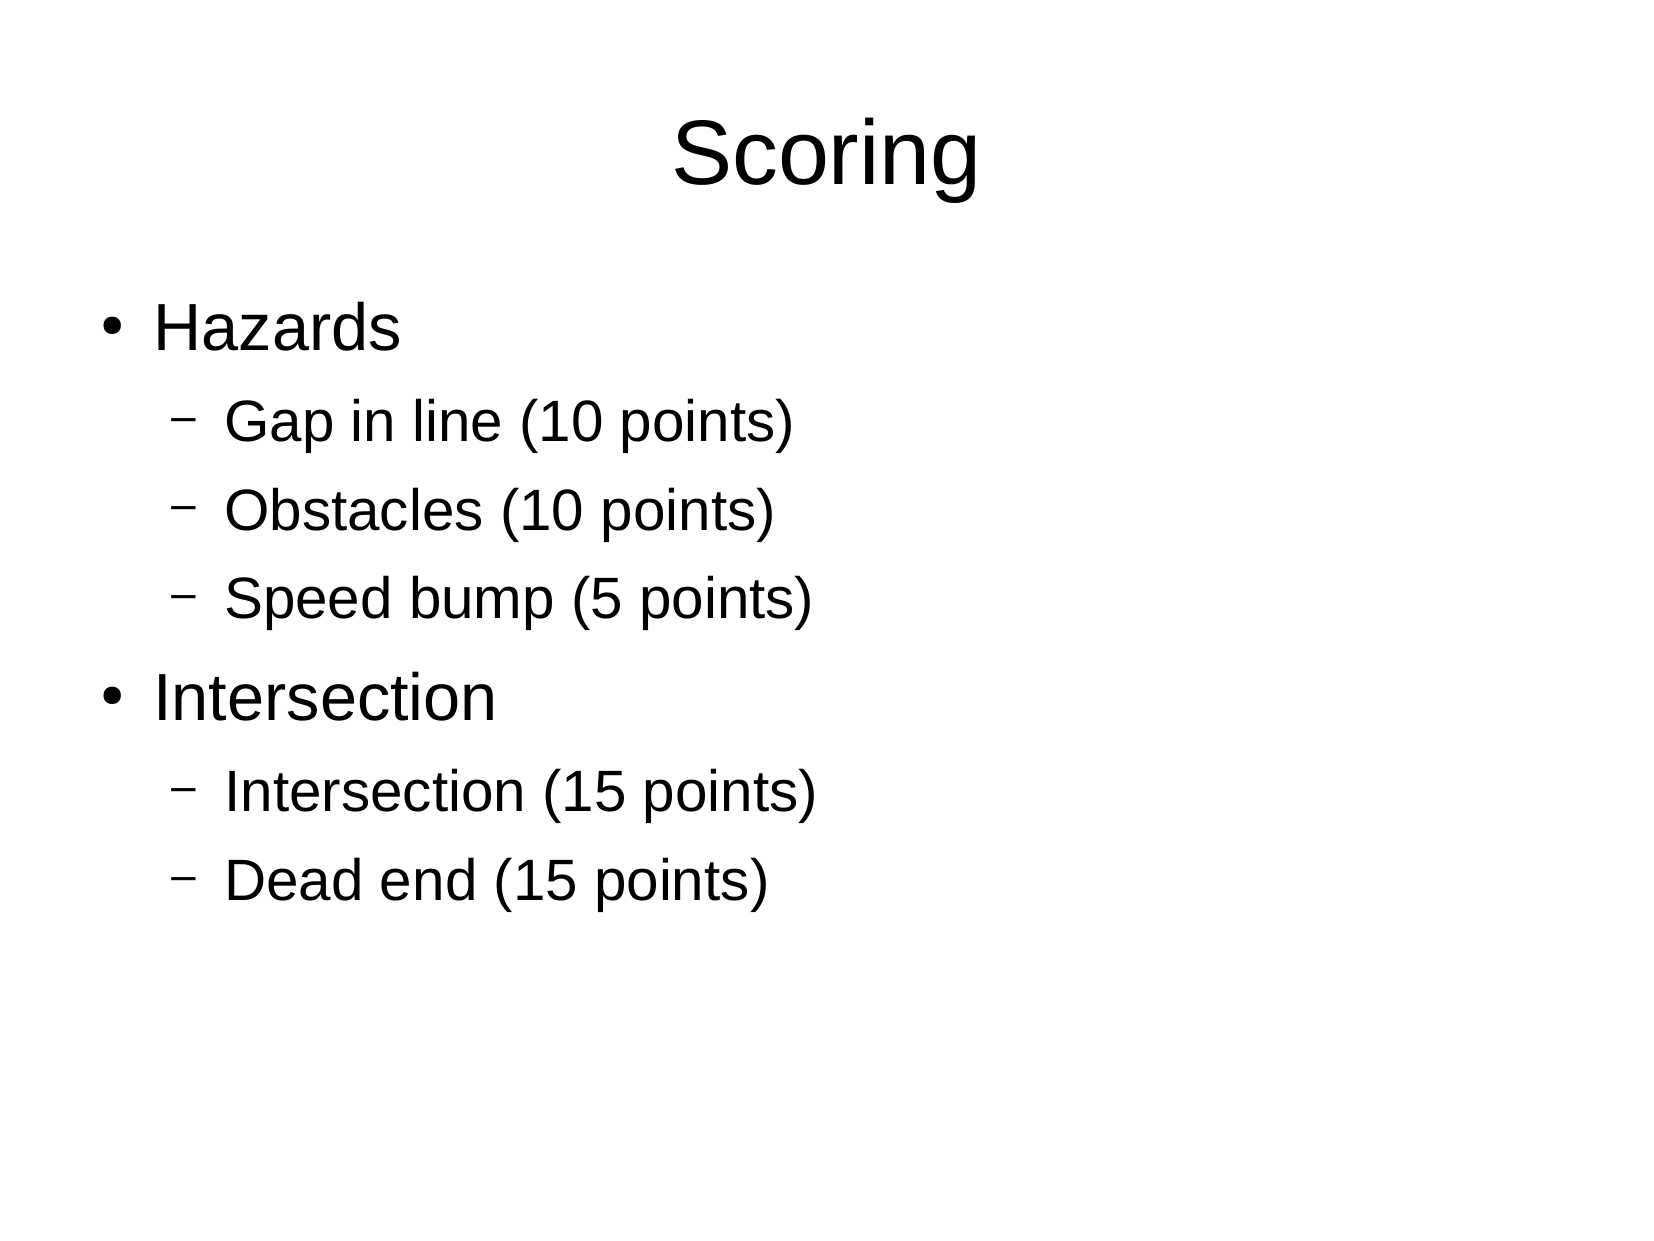

# Scoring
Hazards
Gap in line (10 points)
Obstacles (10 points)
Speed bump (5 points)
Intersection
Intersection (15 points)
Dead end (15 points)